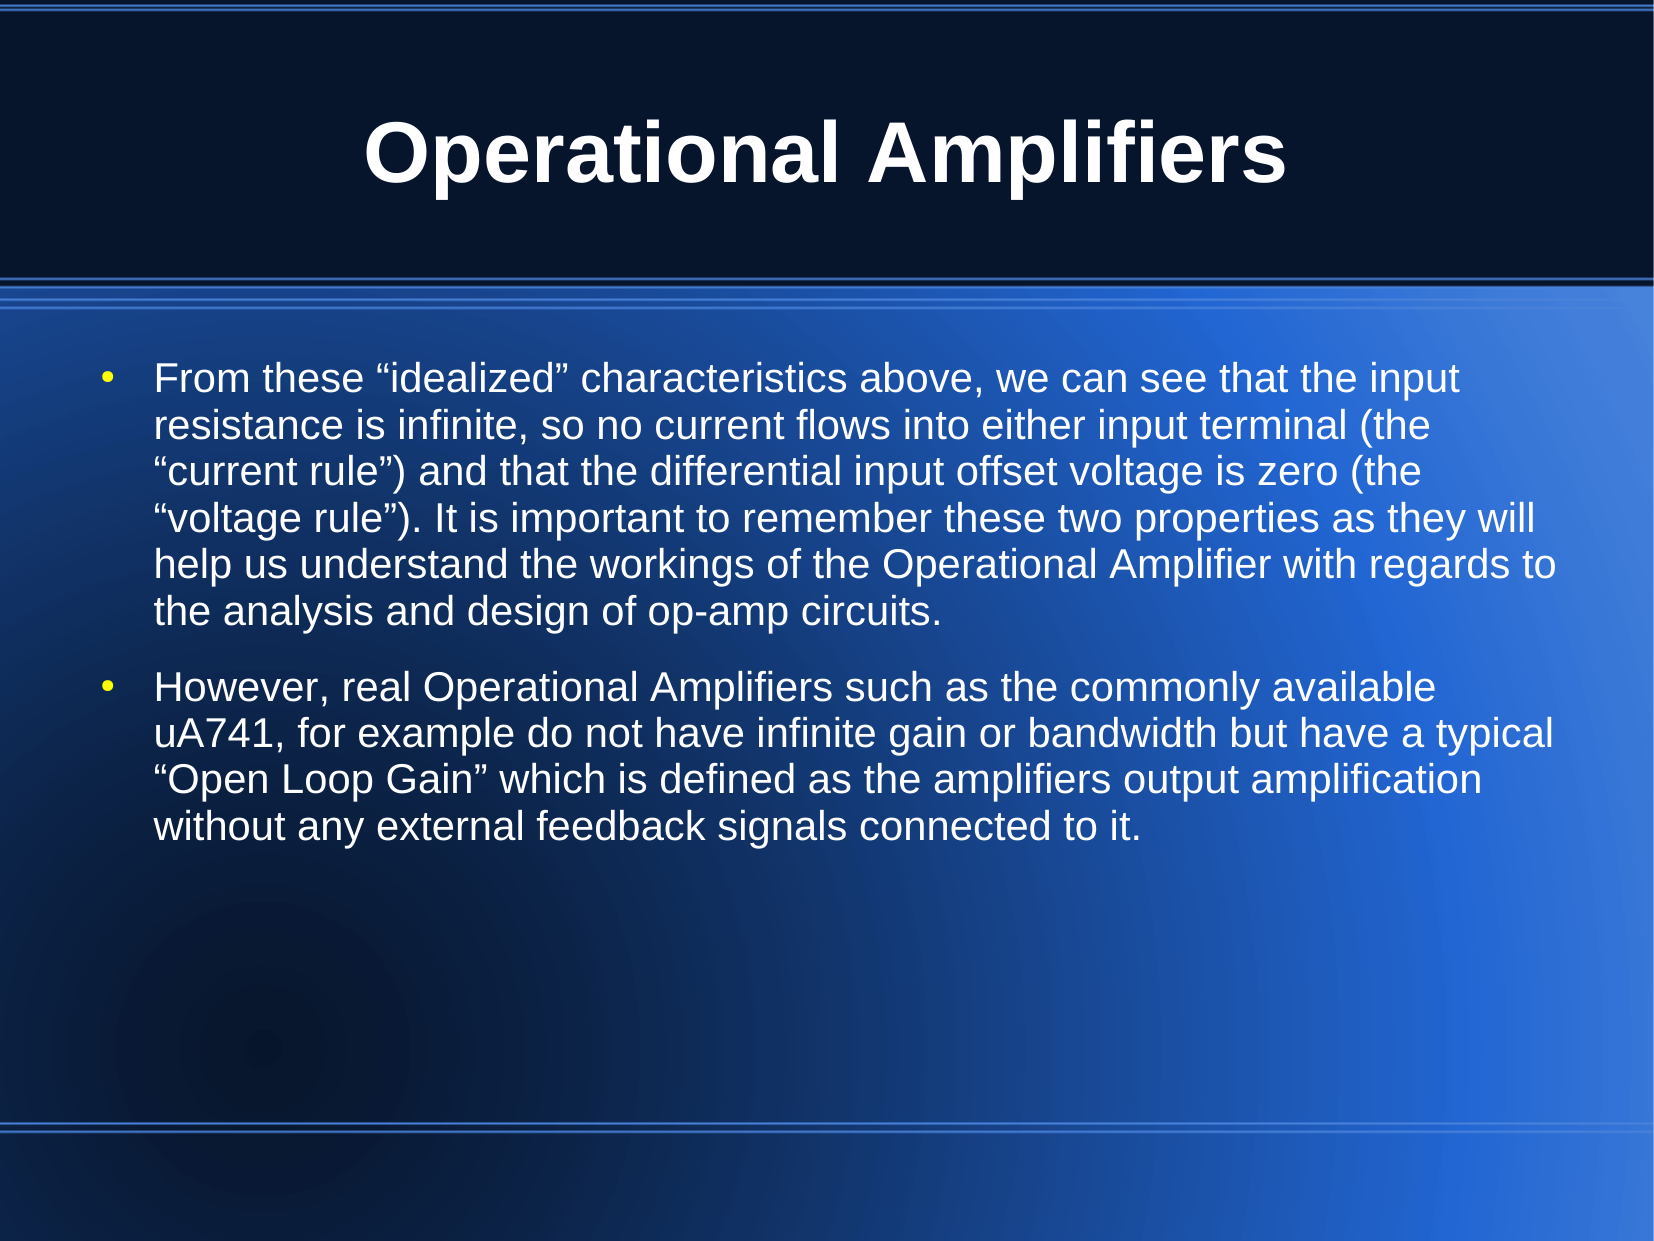

# Operational Amplifiers
From these “idealized” characteristics above, we can see that the input resistance is infinite, so no current flows into either input terminal (the “current rule”) and that the differential input offset voltage is zero (the “voltage rule”). It is important to remember these two properties as they will help us understand the workings of the Operational Amplifier with regards to the analysis and design of op-amp circuits.
However, real Operational Amplifiers such as the commonly available uA741, for example do not have infinite gain or bandwidth but have a typical “Open Loop Gain” which is defined as the amplifiers output amplification without any external feedback signals connected to it.